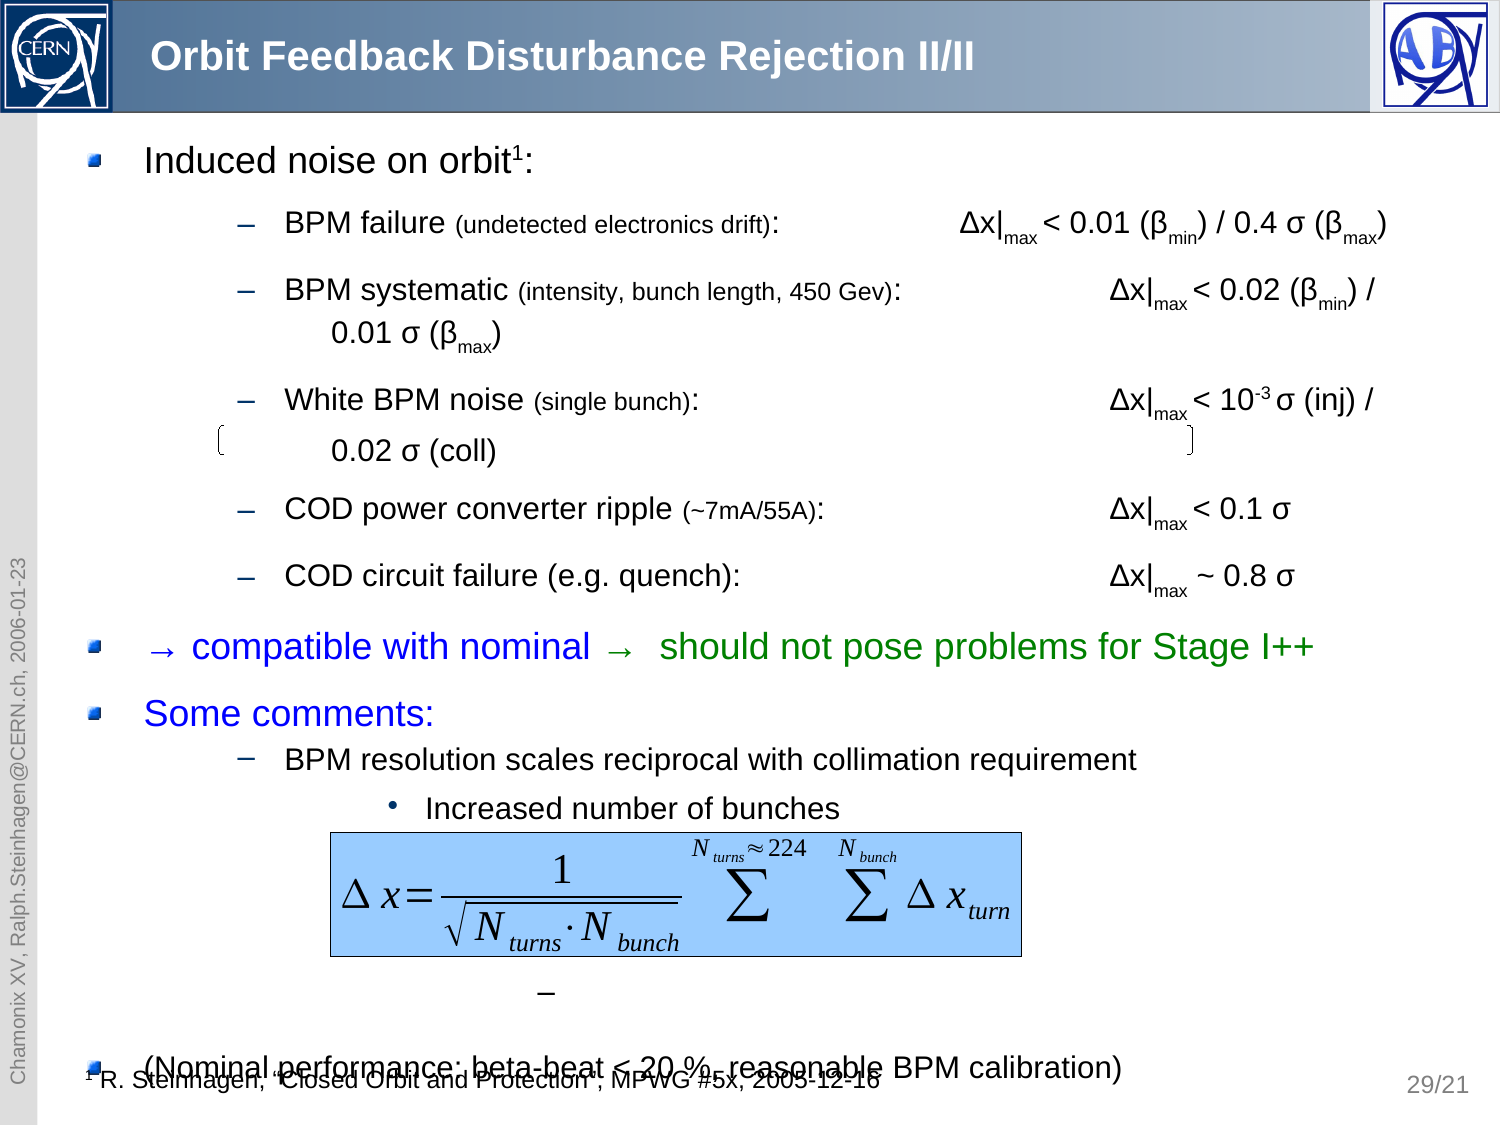

# Orbit Feedback Disturbance Rejection II/II
Induced noise on orbit1:
BPM failure (undetected electronics drift):		Δx|max < 0.01 (βmin) / 0.4 σ (βmax)
BPM systematic (intensity, bunch length, 450 Gev):		Δx|max < 0.02 (βmin) / 0.01 σ (βmax)
White BPM noise (single bunch):			Δx|max < 10-3 σ (inj) / 0.02 σ (coll)
COD power converter ripple (~7mA/55A):		Δx|max < 0.1 σ
COD circuit failure (e.g. quench):			Δx|max ~ 0.8 σ
→ compatible with nominal → should not pose problems for Stage I++
Some comments:
BPM resolution scales reciprocal with collimation requirement
Increased number of bunches
→ Tighter collimation tolerances
→ better BPM resolution Δx:
(Nominal performance: beta-beat < 20 %, reasonable BPM calibration)
1 R. Steinhagen, “Closed Orbit and Protection”, MPWG #5x, 2005-12-16